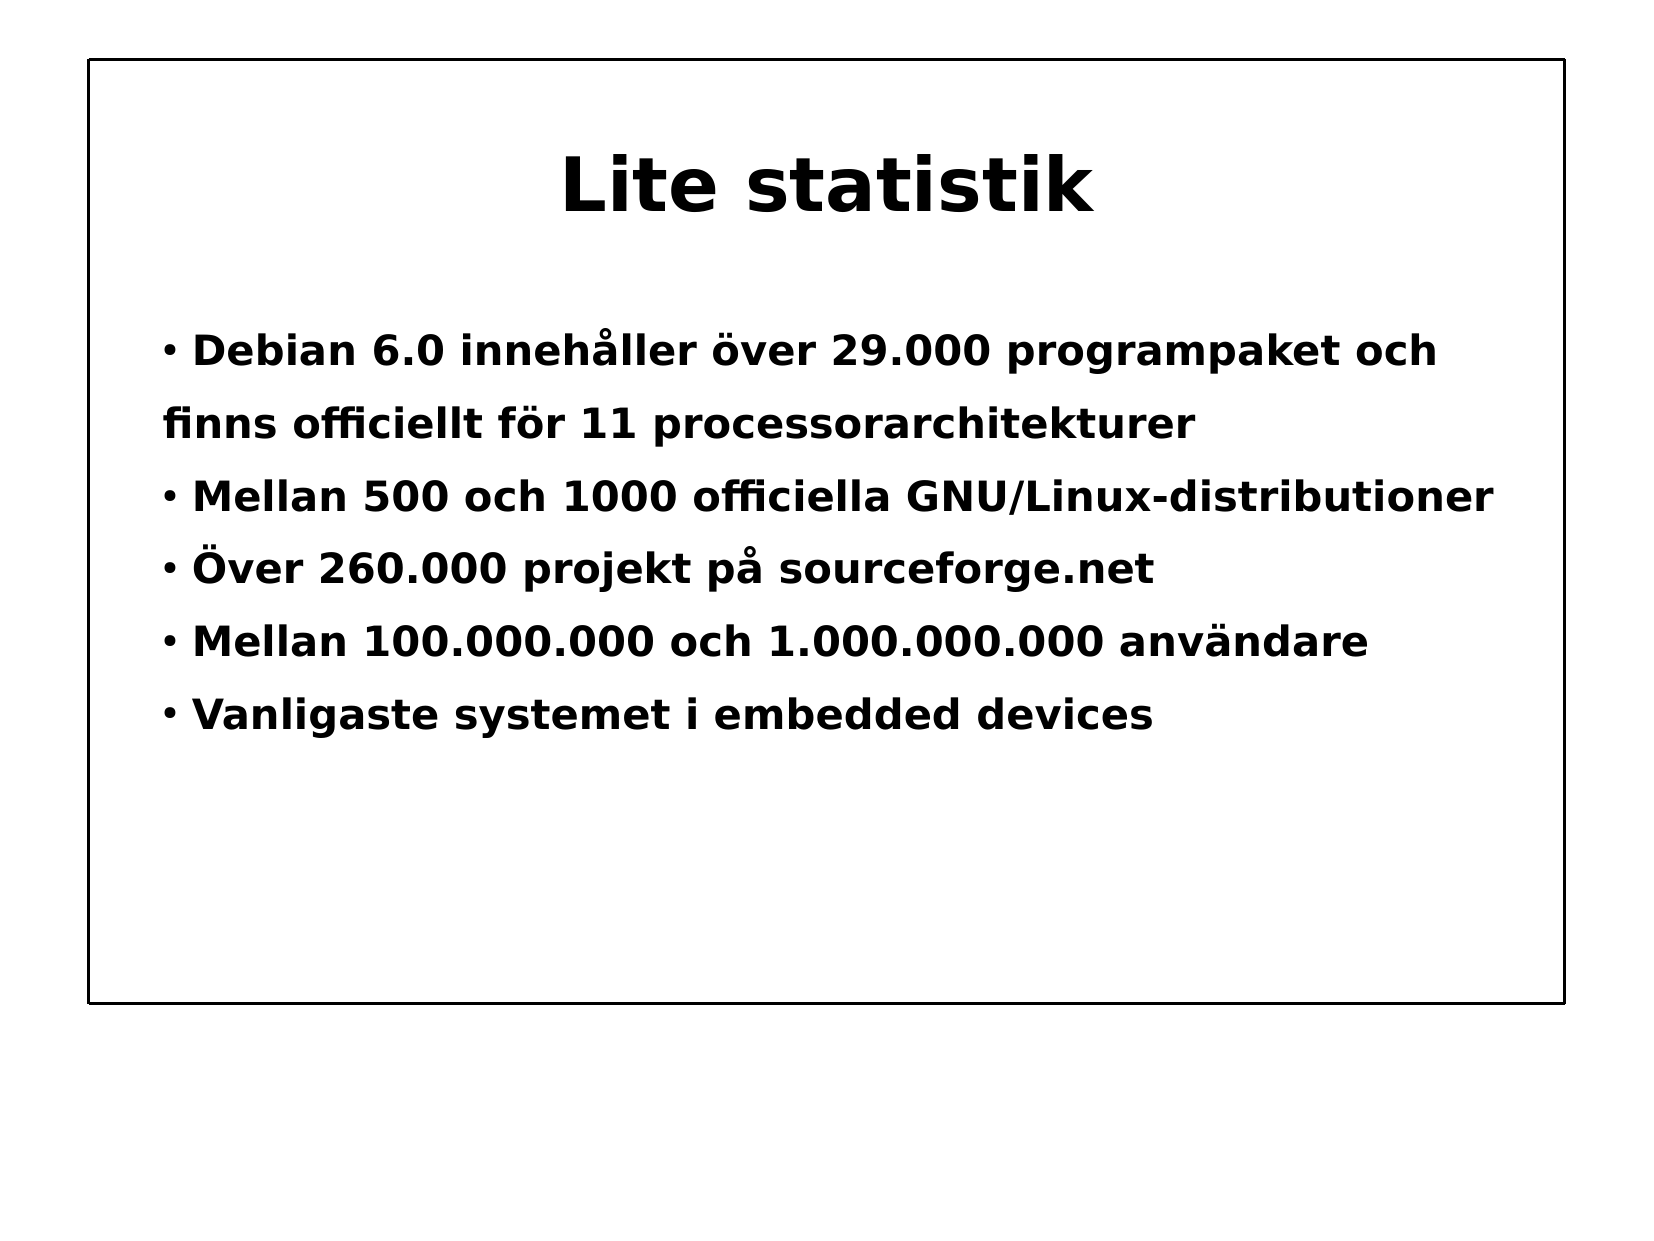

Lite statistik
 Debian 6.0 innehåller över 29.000 programpaket och finns officiellt för 11 processorarchitekturer
 Mellan 500 och 1000 officiella GNU/Linux-distributioner
 Över 260.000 projekt på sourceforge.net
 Mellan 100.000.000 och 1.000.000.000 användare
 Vanligaste systemet i embedded devices